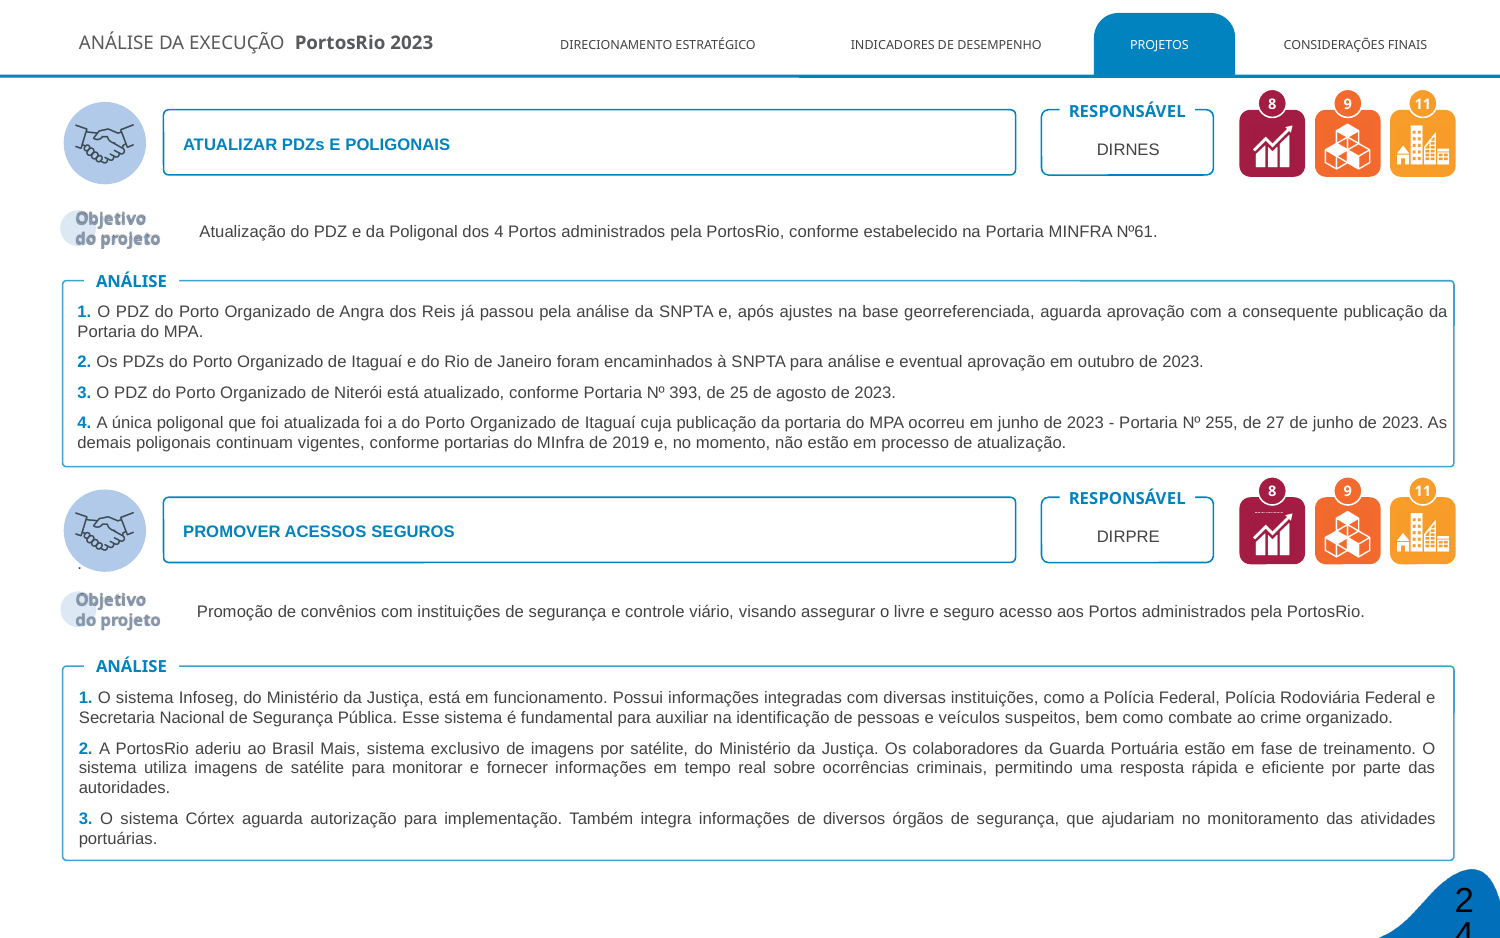

ANÁLISE DA EXECUÇÃO PortosRio 2023
DIRECIONAMENTO ESTRATÉGICO
INDICADORES DE DESEMPENHO
PROJETOS
CONSIDERAÇÕES FINAIS
8
9
11
RESPONSÁVEL
DIRNES
ATUALIZAR PDZs E POLIGONAIS
Objetivo
do projeto
Atualização do PDZ e da Poligonal dos 4 Portos administrados pela PortosRio, conforme estabelecido na Portaria MINFRA Nº61.
ANÁLISE
1. O PDZ do Porto Organizado de Angra dos Reis já passou pela análise da SNPTA e, após ajustes na base georreferenciada, aguarda aprovação com a consequente publicação da Portaria do MPA.
2. Os PDZs do Porto Organizado de Itaguaí e do Rio de Janeiro foram encaminhados à SNPTA para análise e eventual aprovação em outubro de 2023.
3. O PDZ do Porto Organizado de Niterói está atualizado, conforme Portaria Nº 393, de 25 de agosto de 2023.
4. A única poligonal que foi atualizada foi a do Porto Organizado de Itaguaí cuja publicação da portaria do MPA ocorreu em junho de 2023 - Portaria Nº 255, de 27 de junho de 2023. As demais poligonais continuam vigentes, conforme portarias do MInfra de 2019 e, no momento, não estão em processo de atualização.
.
.
8
9
11
RESPONSÁVEL
DIRPRE
PROMOVER ACESSOS SEGUROS
Objetivo
do projeto
Promoção de convênios com instituições de segurança e controle viário, visando assegurar o livre e seguro acesso aos Portos administrados pela PortosRio.
ANÁLISE
1. O sistema Infoseg, do Ministério da Justiça, está em funcionamento. Possui informações integradas com diversas instituições, como a Polícia Federal, Polícia Rodoviária Federal e Secretaria Nacional de Segurança Pública. Esse sistema é fundamental para auxiliar na identificação de pessoas e veículos suspeitos, bem como combate ao crime organizado.
2. A PortosRio aderiu ao Brasil Mais, sistema exclusivo de imagens por satélite, do Ministério da Justiça. Os colaboradores da Guarda Portuária estão em fase de treinamento. O sistema utiliza imagens de satélite para monitorar e fornecer informações em tempo real sobre ocorrências criminais, permitindo uma resposta rápida e eficiente por parte das autoridades.
3. O sistema Córtex aguarda autorização para implementação. Também integra informações de diversos órgãos de segurança, que ajudariam no monitoramento das atividades portuárias.